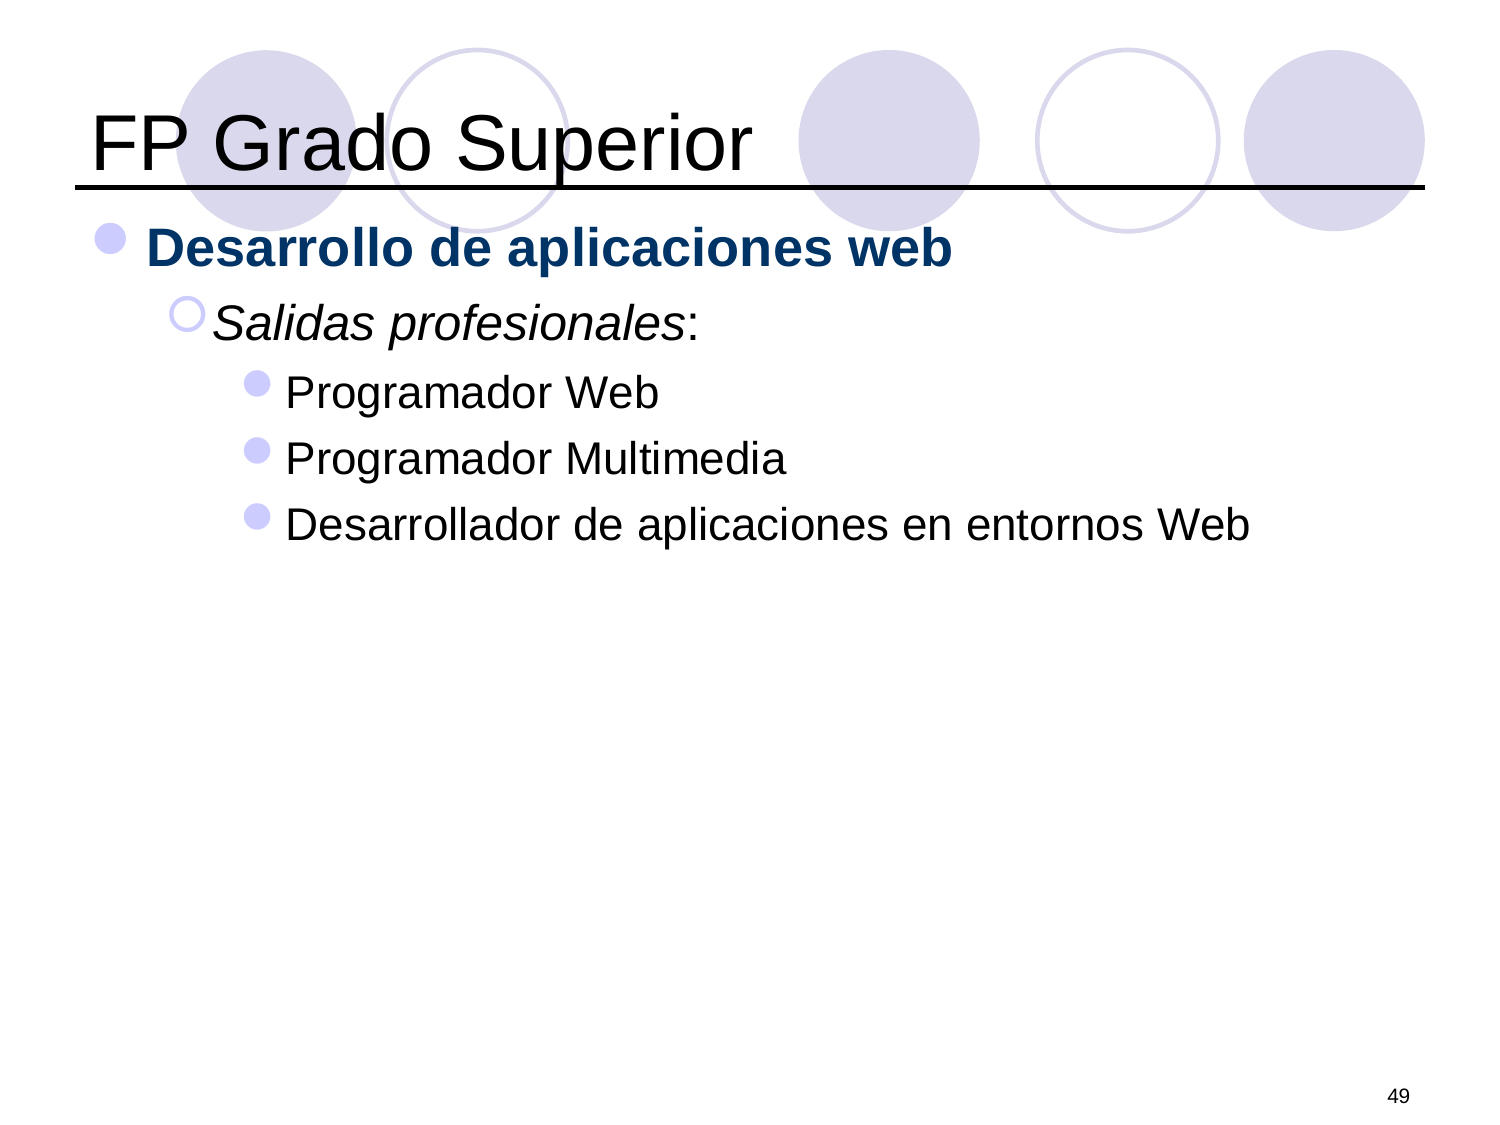

# FP Grado Superior
Desarrollo de aplicaciones web
Salidas profesionales:
Programador Web
Programador Multimedia
Desarrollador de aplicaciones en entornos Web